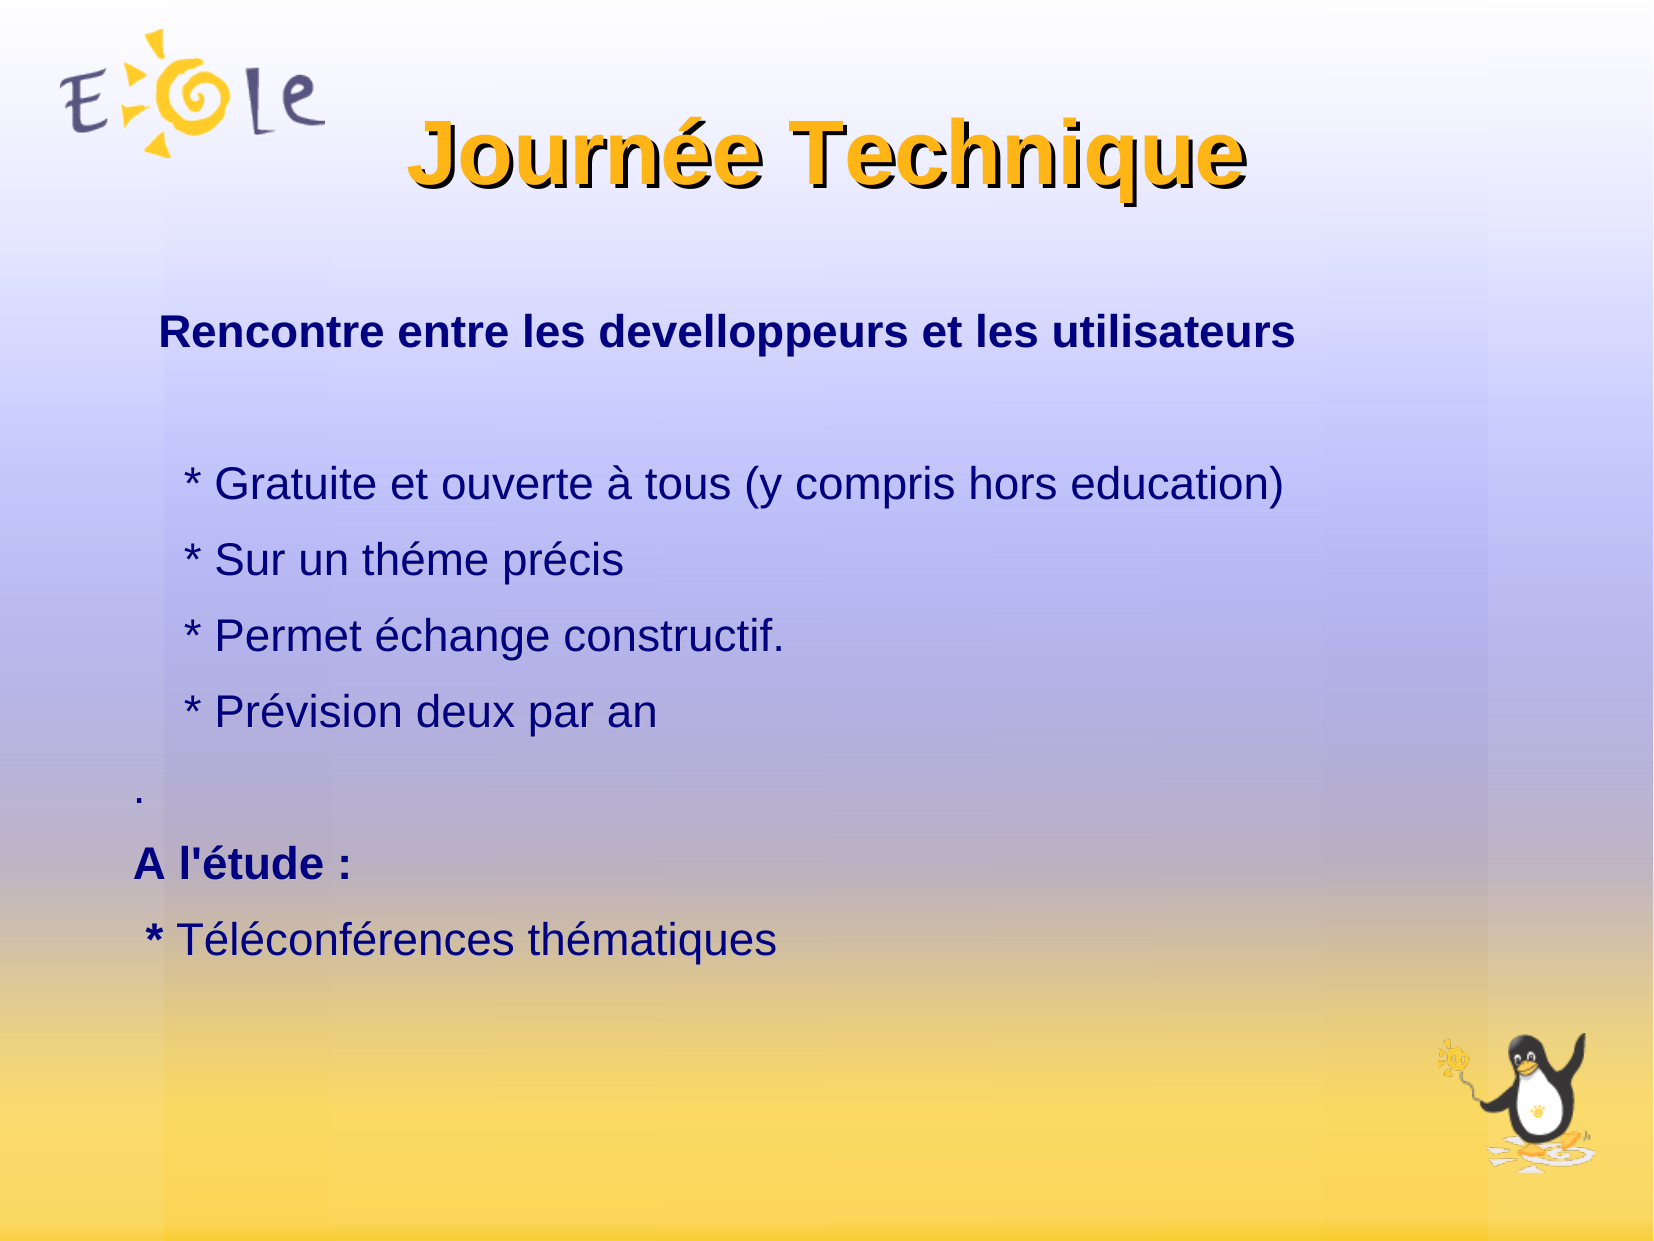

# Journée Technique
 Rencontre entre les develloppeurs et les utilisateurs
 * Gratuite et ouverte à tous (y compris hors education)
 * Sur un théme précis
 * Permet échange constructif.
 * Prévision deux par an
.
A l'étude :
 * Téléconférences thématiques